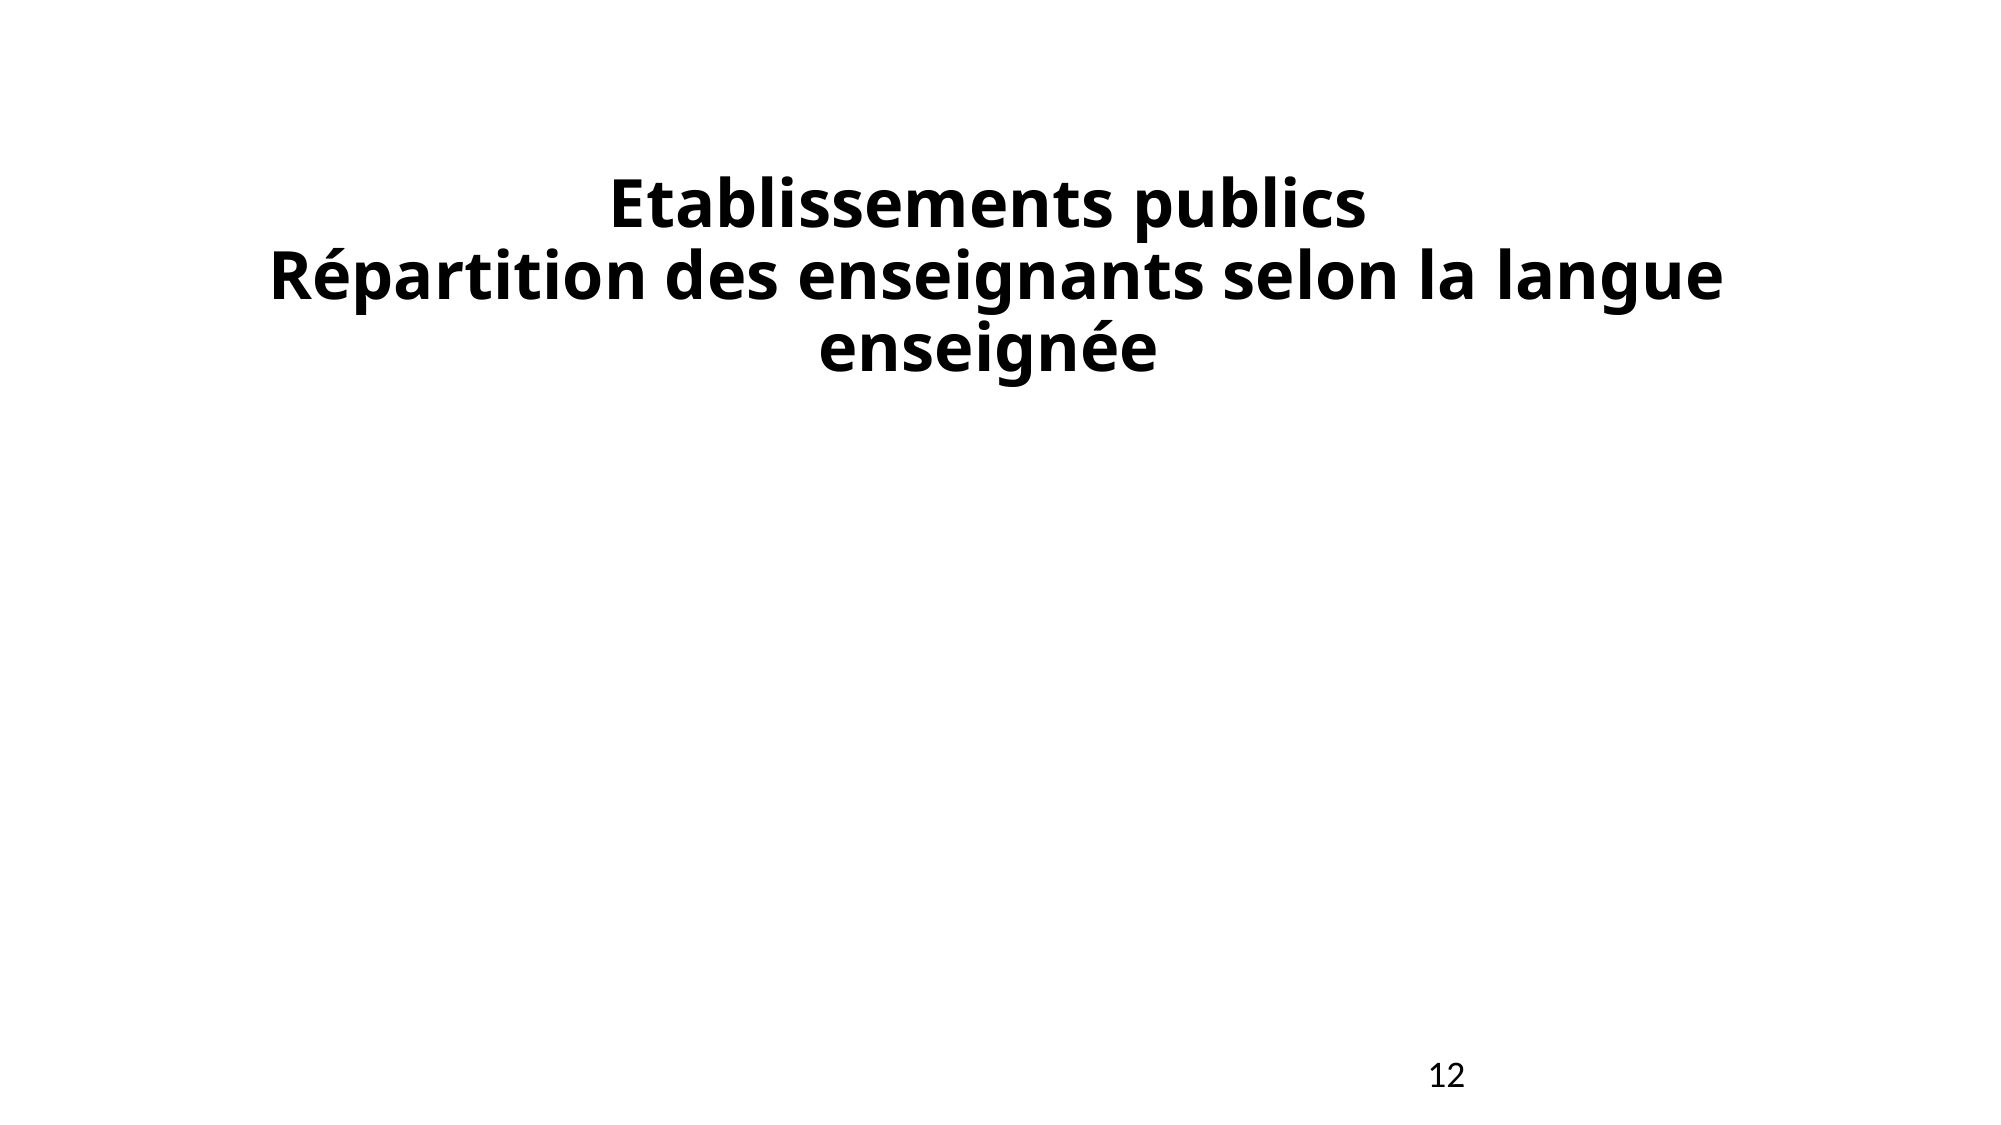

# Etablissements publics Répartition des enseignants selon la langue enseignée
### Chart
| Category | |
|---|---|
[unsupported chart]